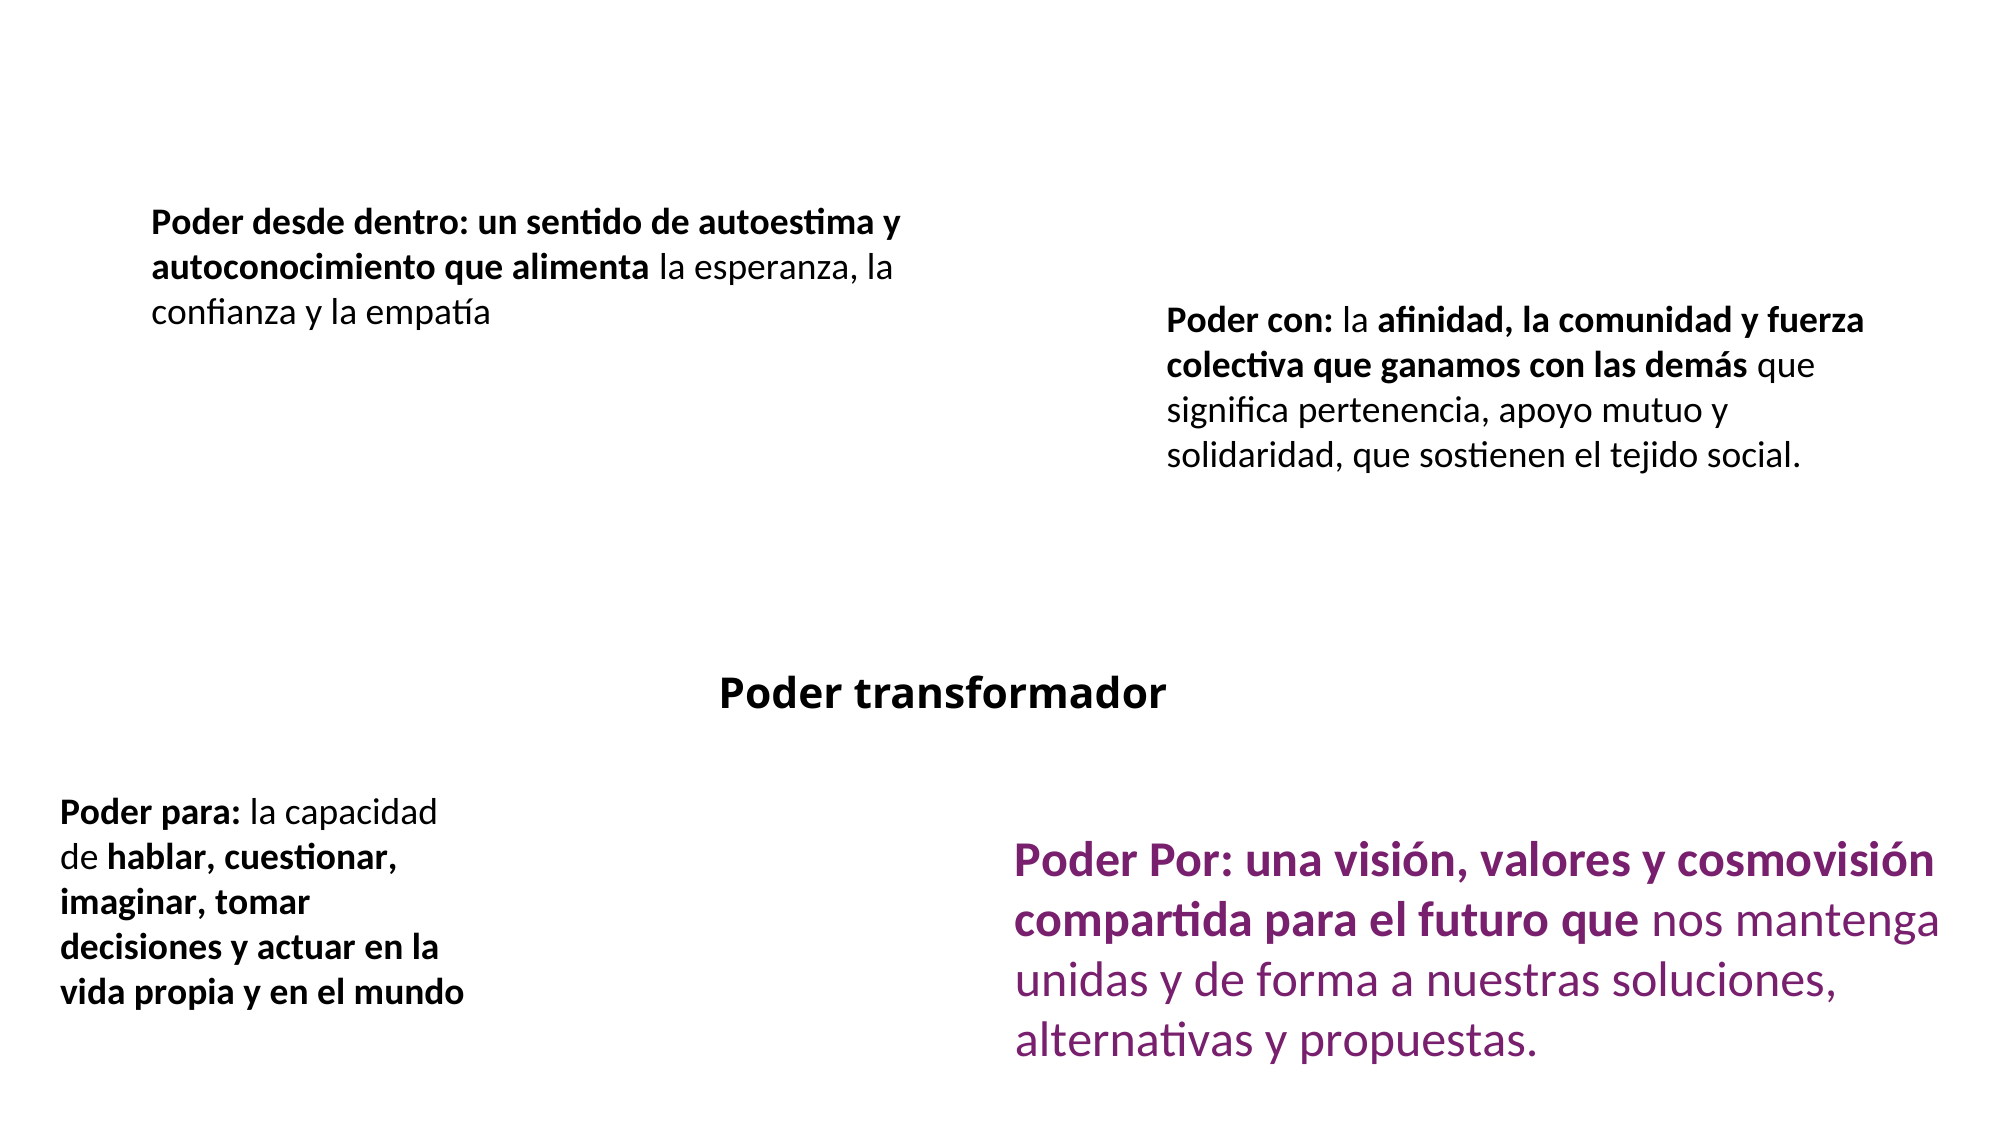

Poder desde dentro: un sentido de autoestima y autoconocimiento que alimenta la esperanza, la confianza y la empatía
Poder con: la afinidad, la comunidad y fuerza colectiva que ganamos con las demás que significa pertenencia, apoyo mutuo y solidaridad, que sostienen el tejido social.
# Poder transformador
Poder para: la capacidad de hablar, cuestionar, imaginar, tomar decisiones y actuar en la vida propia y en el mundo
Poder Por: una visión, valores y cosmovisión compartida para el futuro que nos mantenga unidas y de forma a nuestras soluciones, alternativas y propuestas.